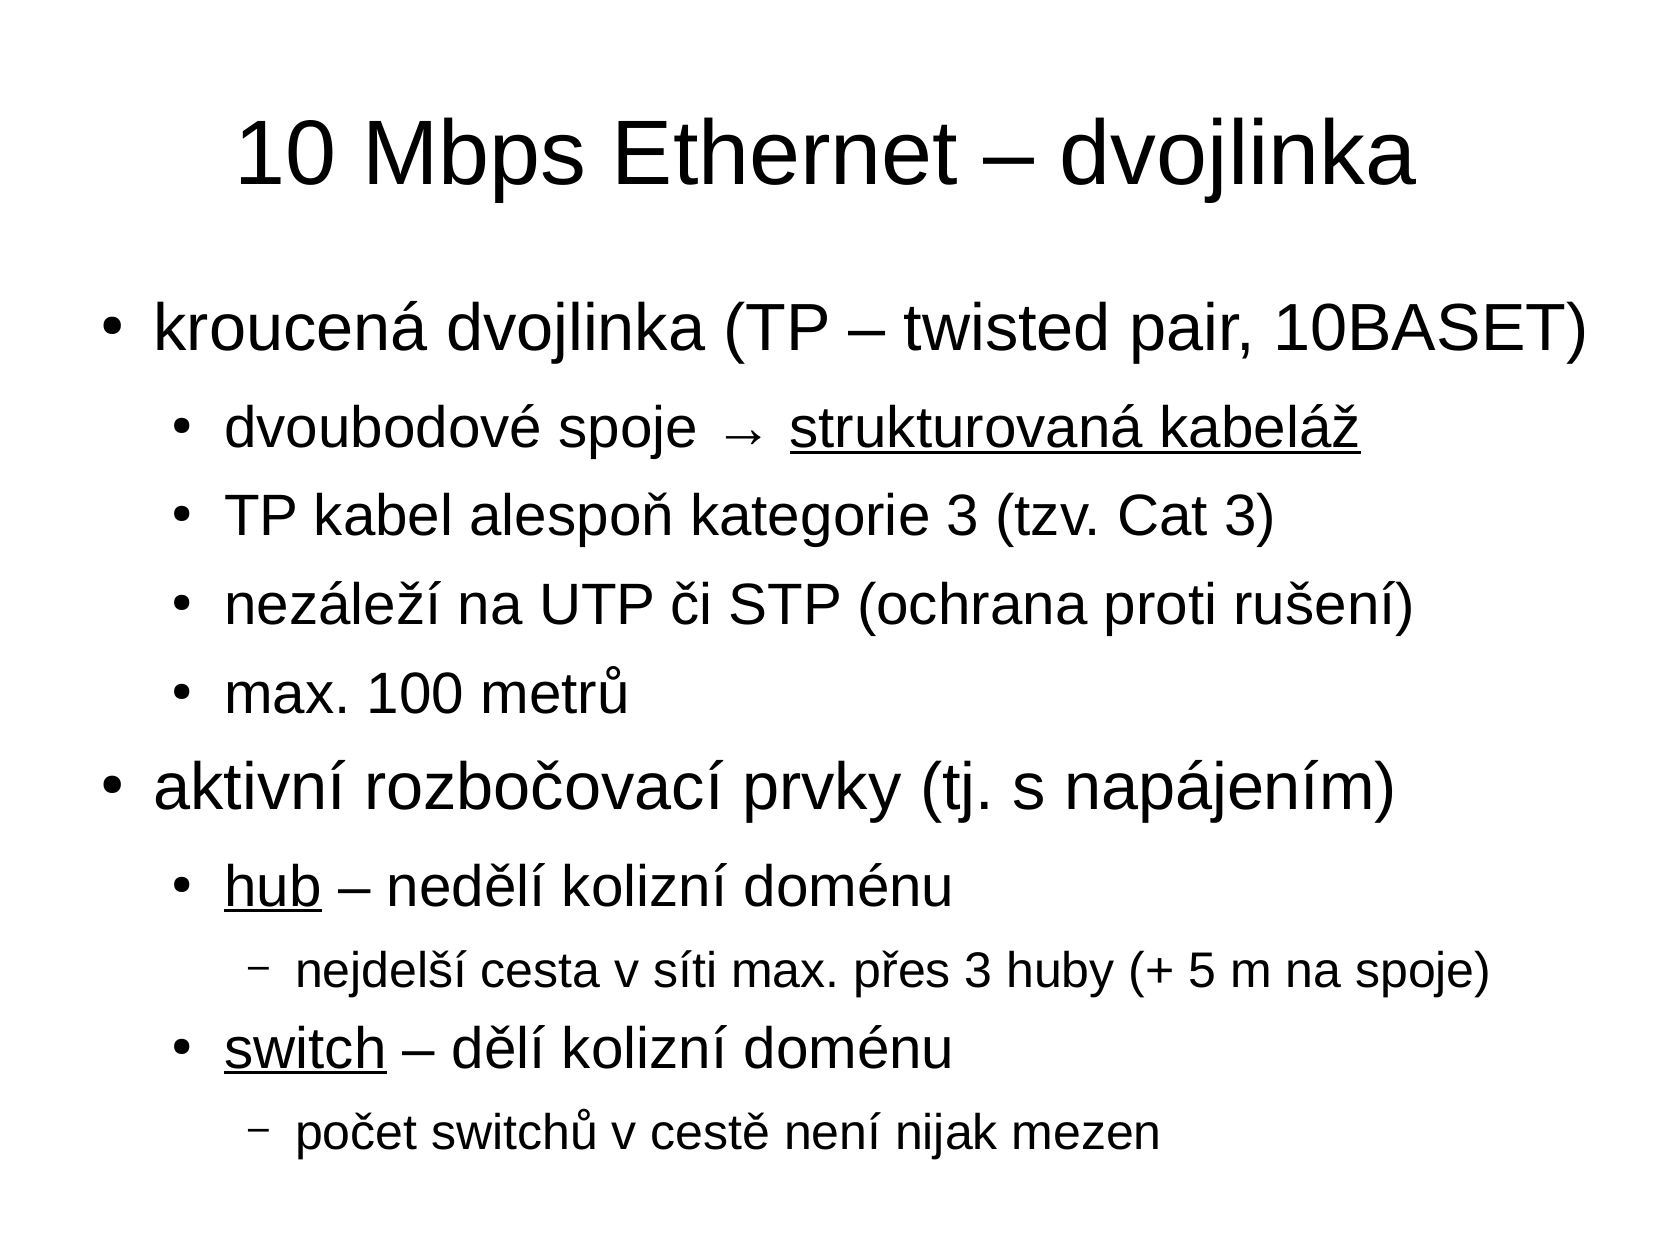

# 10 Mbps Ethernet – dvojlinka
kroucená dvojlinka (TP – twisted pair, 10BASET)
dvoubodové spoje → strukturovaná kabeláž
TP kabel alespoň kategorie 3 (tzv. Cat 3)
nezáleží na UTP či STP (ochrana proti rušení)
max. 100 metrů
aktivní rozbočovací prvky (tj. s napájením)
hub – nedělí kolizní doménu
nejdelší cesta v síti max. přes 3 huby (+ 5 m na spoje)
switch – dělí kolizní doménu
počet switchů v cestě není nijak mezen